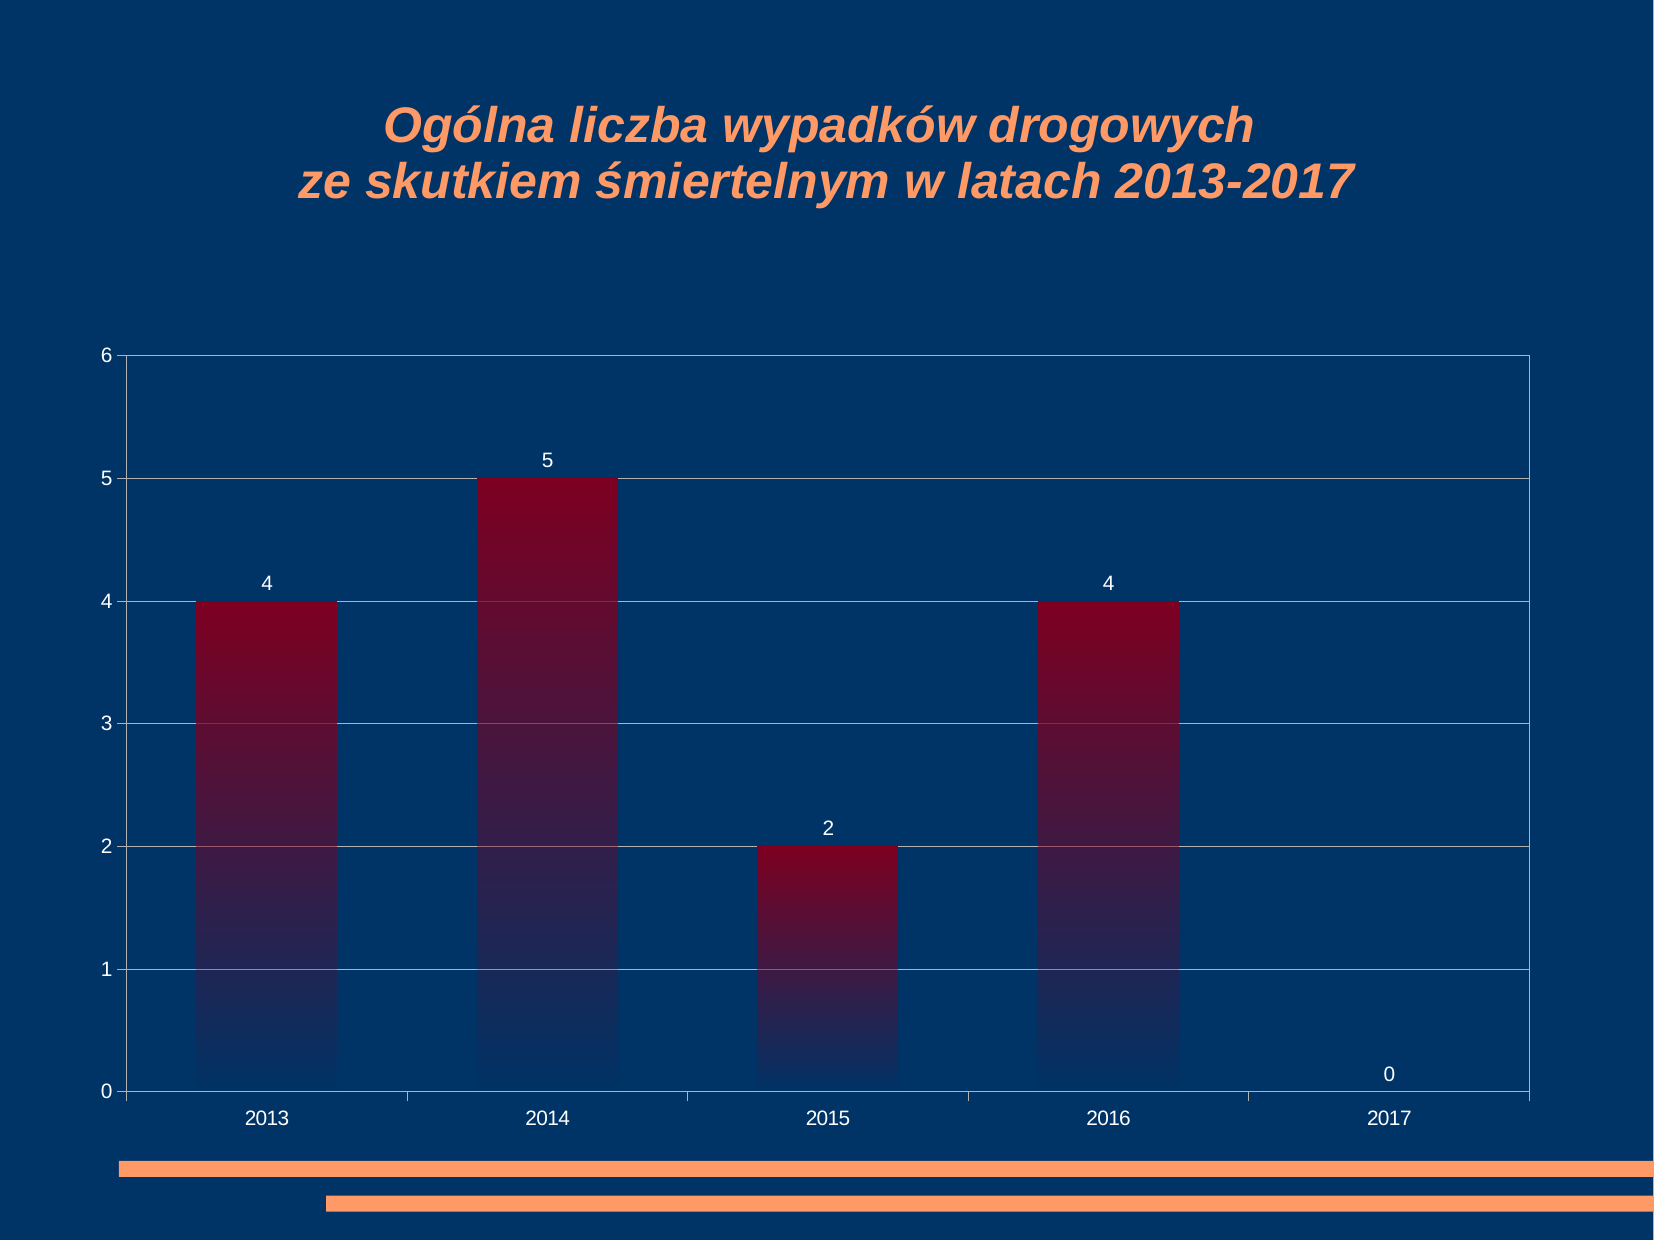

# Ogólna liczba wypadków drogowych ze skutkiem śmiertelnym w latach 2013-2017
### Chart
| Category | KMP Jaworzno |
|---|---|
| 2013 | 4.0 |
| 2014 | 5.0 |
| 2015 | 2.0 |
| 2016 | 4.0 |
| 2017 | 0.0 |